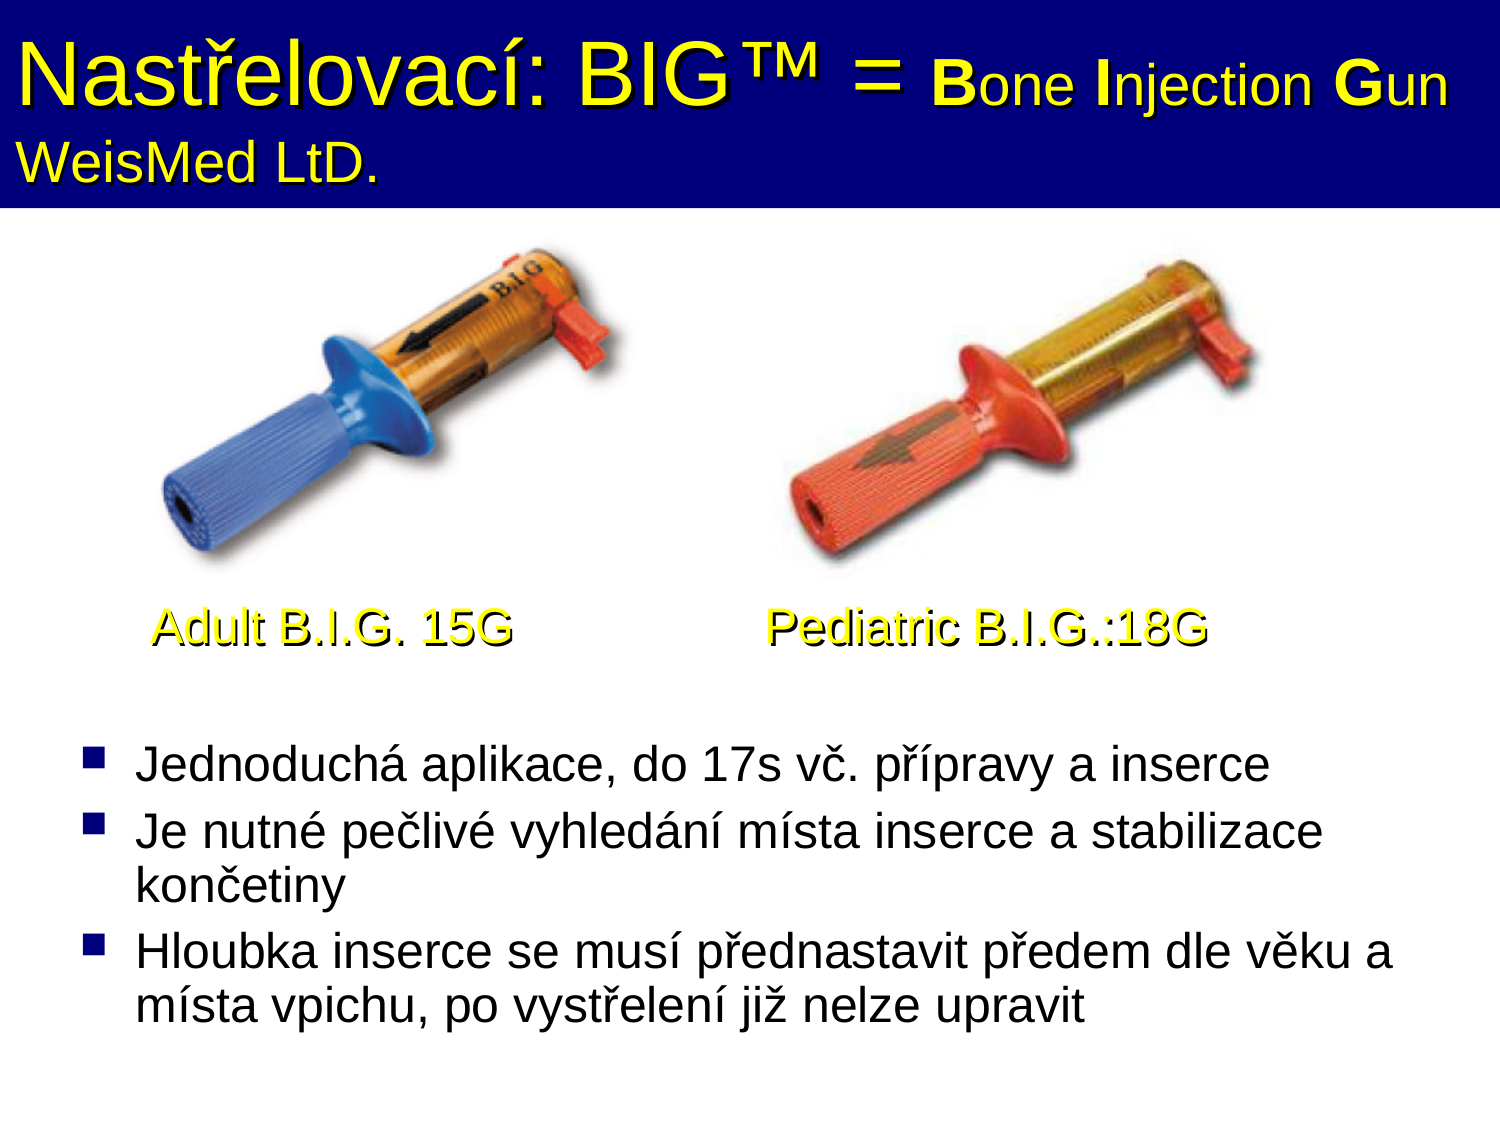

Nastřelovací: BIG™ = Bone Injection Gun WeisMed LtD.
Adult B.I.G. 15G
Pediatric B.I.G.:18G
Jednoduchá aplikace, do 17s vč. přípravy a inserce
Je nutné pečlivé vyhledání místa inserce a stabilizace končetiny
Hloubka inserce se musí přednastavit předem dle věku a místa vpichu, po vystřelení již nelze upravit